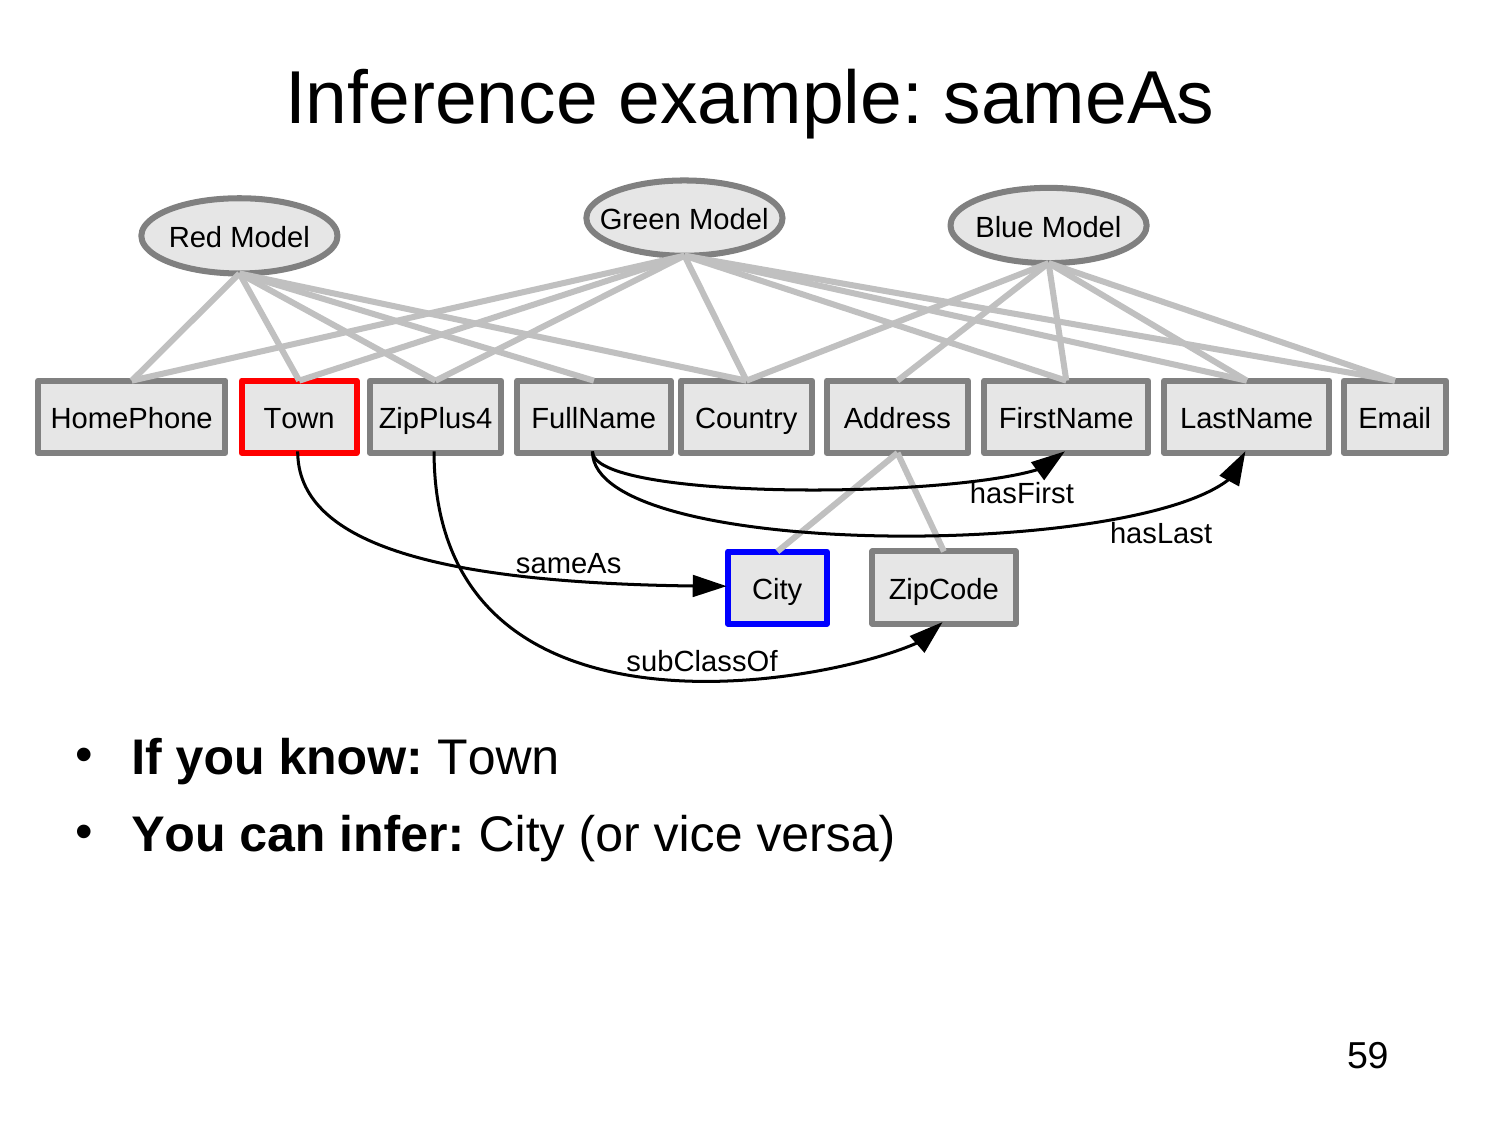

# Inference example: sameAs
Green Model
Blue Model
Red Model
HomePhone
Town
ZipPlus4
FullName
Country
Address
FirstName
LastName
Email
hasFirst
hasLast
sameAs
subClassOf
ZipCode
City
If you know: Town
You can infer: City (or vice versa)
59